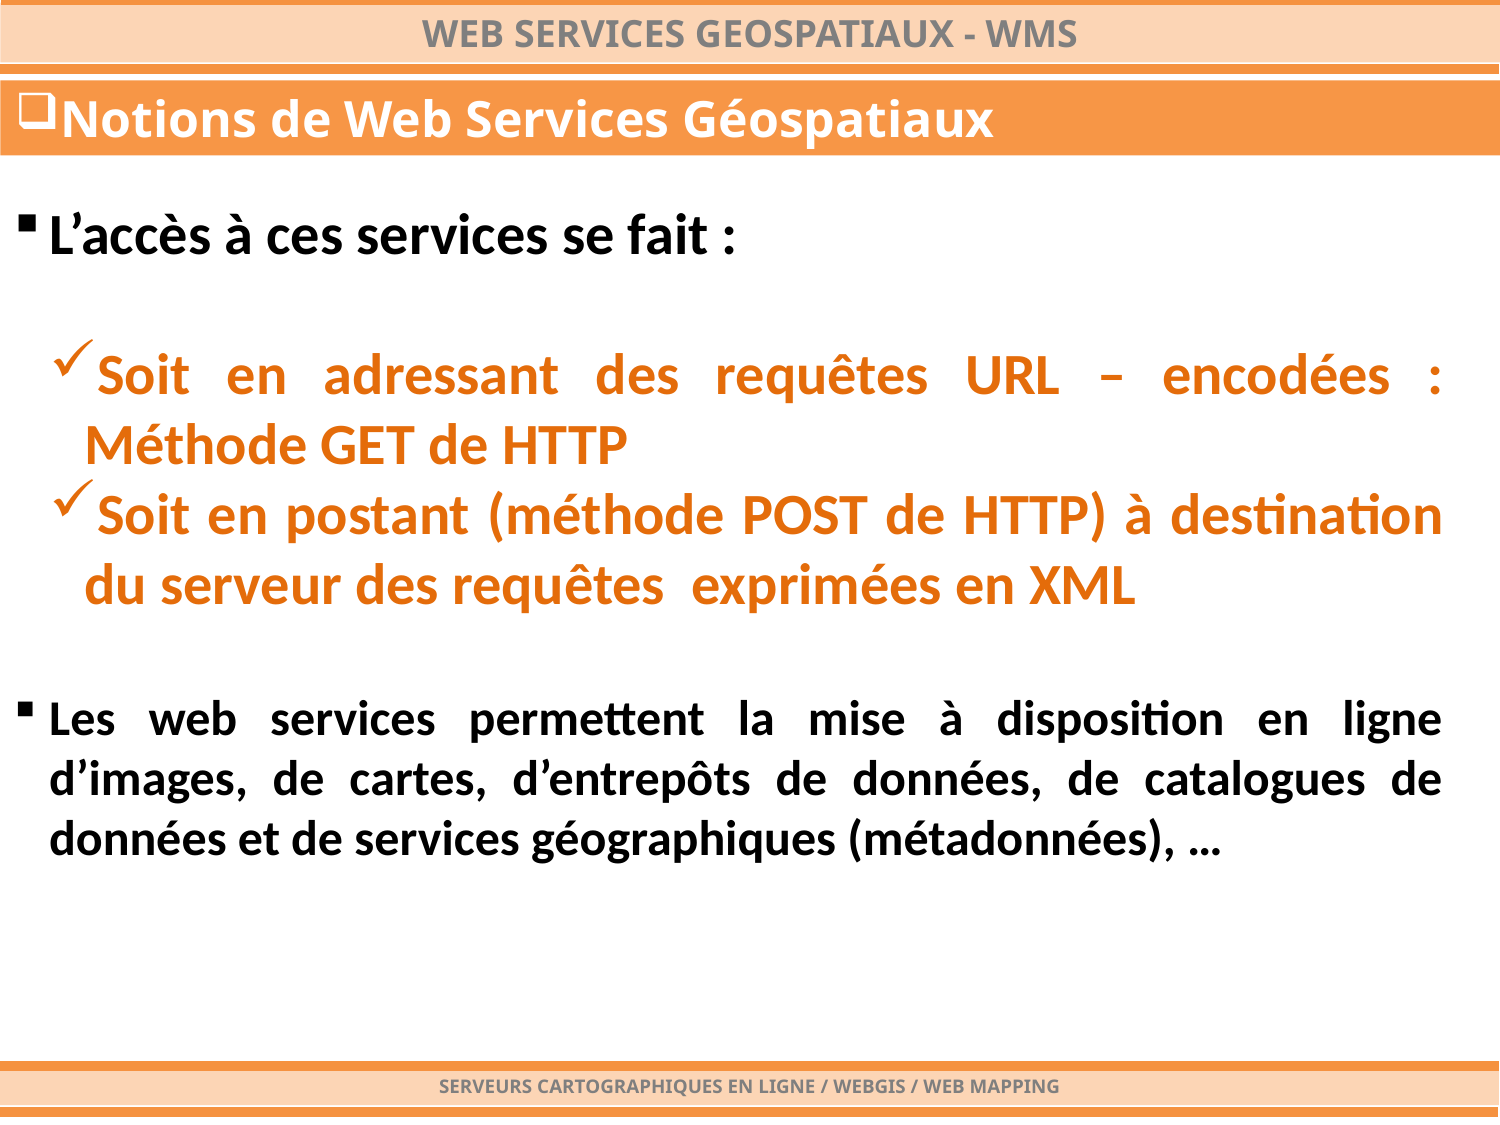

WEB SERVICES GEOSPATIAUX - WMS
Notions de Web Services Géospatiaux
L’accès à ces services se fait :
Soit en adressant des requêtes URL – encodées : Méthode GET de HTTP
Soit en postant (méthode POST de HTTP) à destination du serveur des requêtes exprimées en XML
Les web services permettent la mise à disposition en ligne d’images, de cartes, d’entrepôts de données, de catalogues de données et de services géographiques (métadonnées), …
SERVEURS CARTOGRAPHIQUES EN LIGNE / WEBGIS / WEB MAPPING